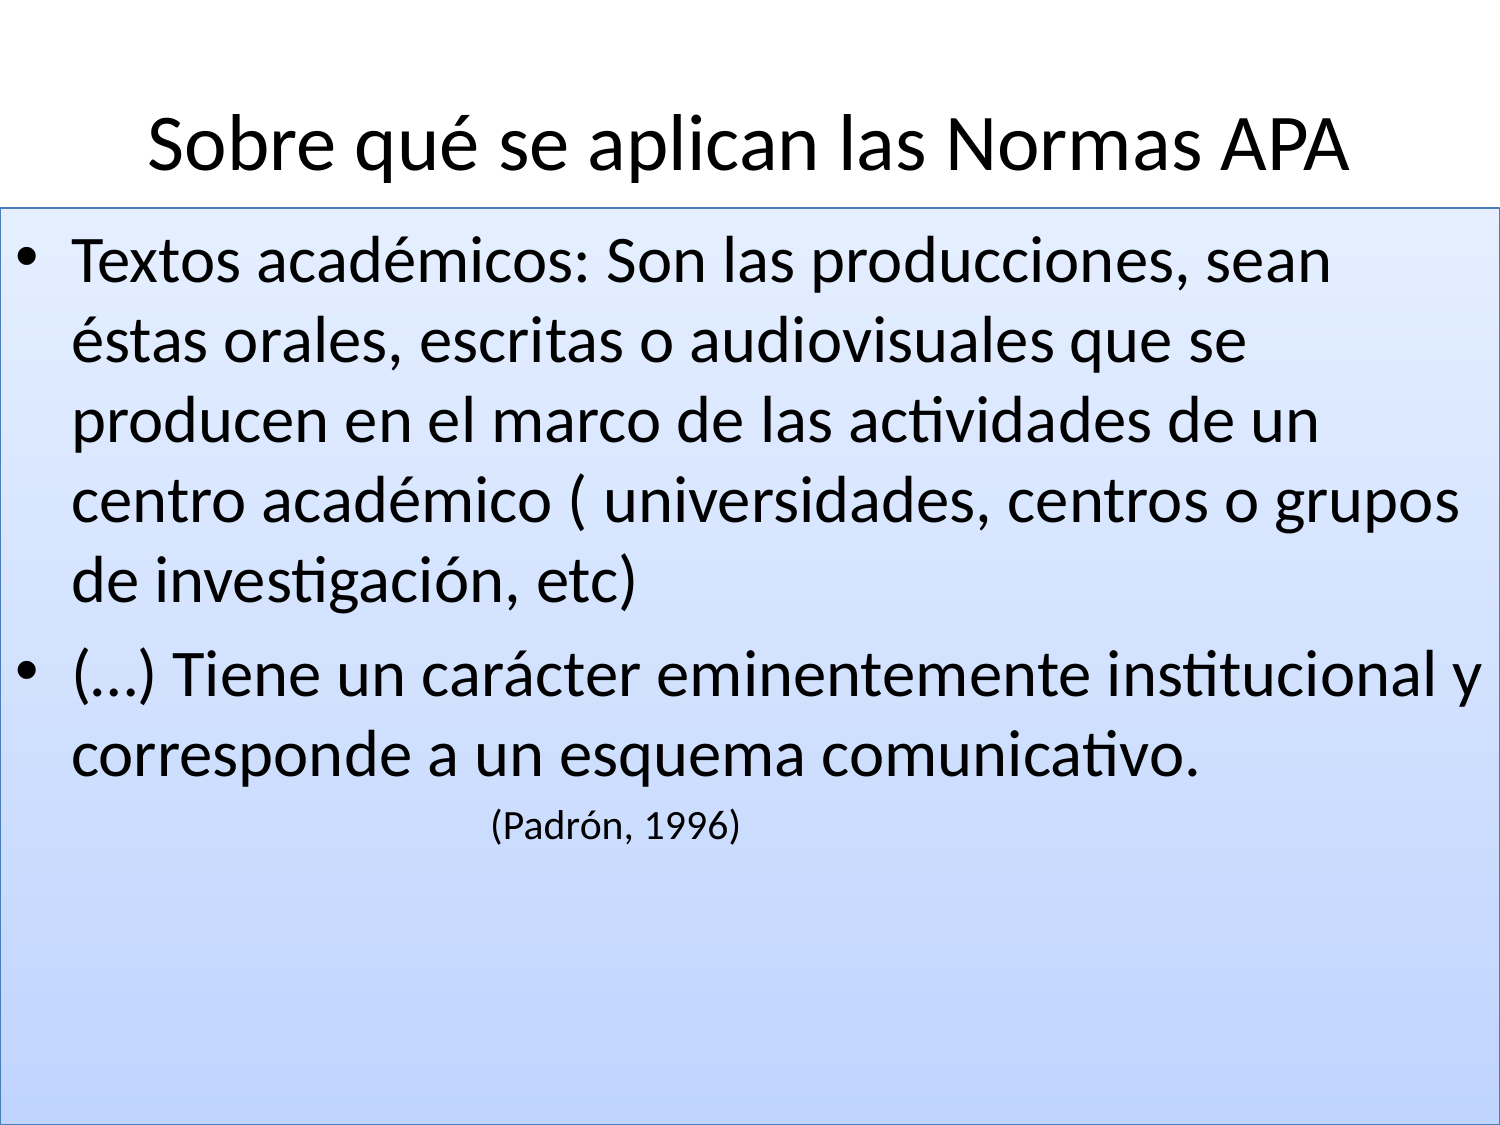

Sobre qué se aplican las Normas APA
Textos académicos: Son las producciones, sean éstas orales, escritas o audiovisuales que se producen en el marco de las actividades de un centro académico ( universidades, centros o grupos de investigación, etc)
(…) Tiene un carácter eminentemente institucional y corresponde a un esquema comunicativo.
 (Padrón, 1996)